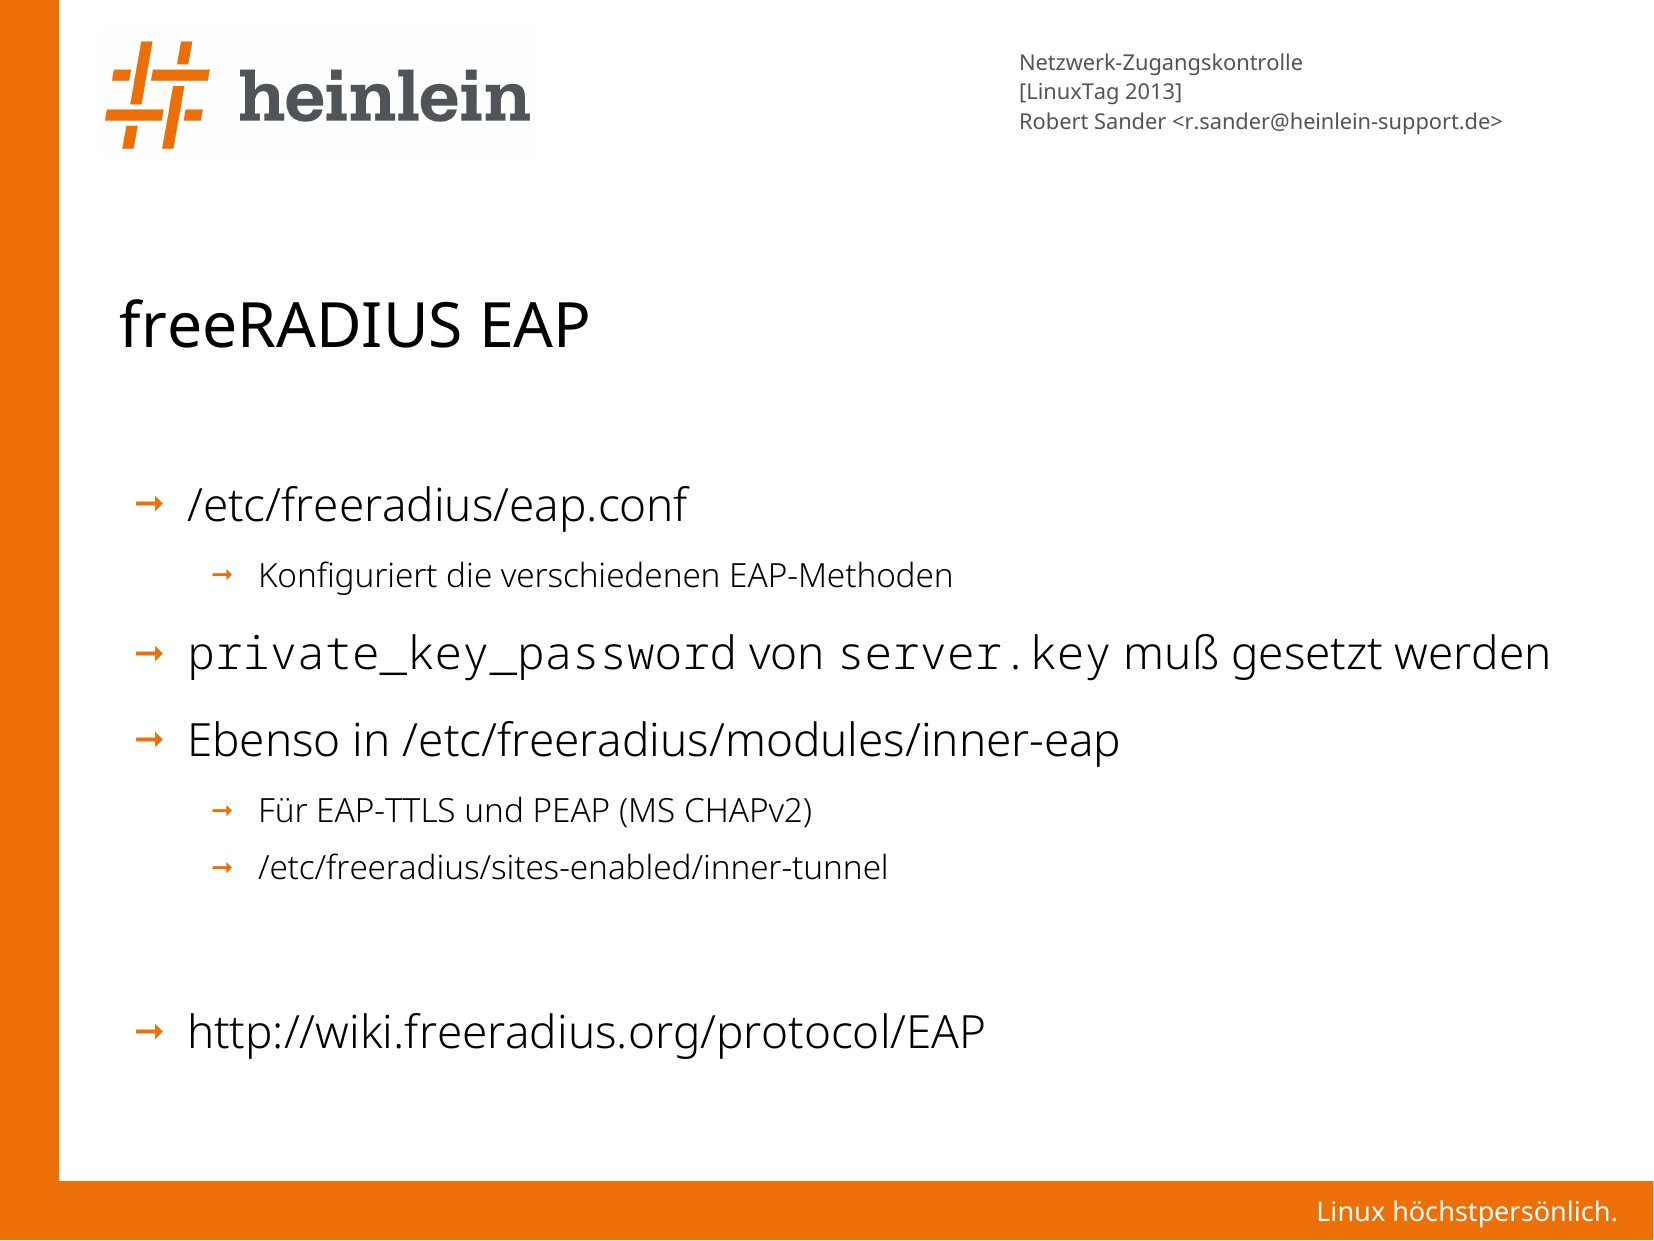

# freeRADIUS EAP
/etc/freeradius/eap.conf
Konfiguriert die verschiedenen EAP-Methoden
private_key_password von server.key muß gesetzt werden
Ebenso in /etc/freeradius/modules/inner-eap
Für EAP-TTLS und PEAP (MS CHAPv2)
/etc/freeradius/sites-enabled/inner-tunnel
http://wiki.freeradius.org/protocol/EAP